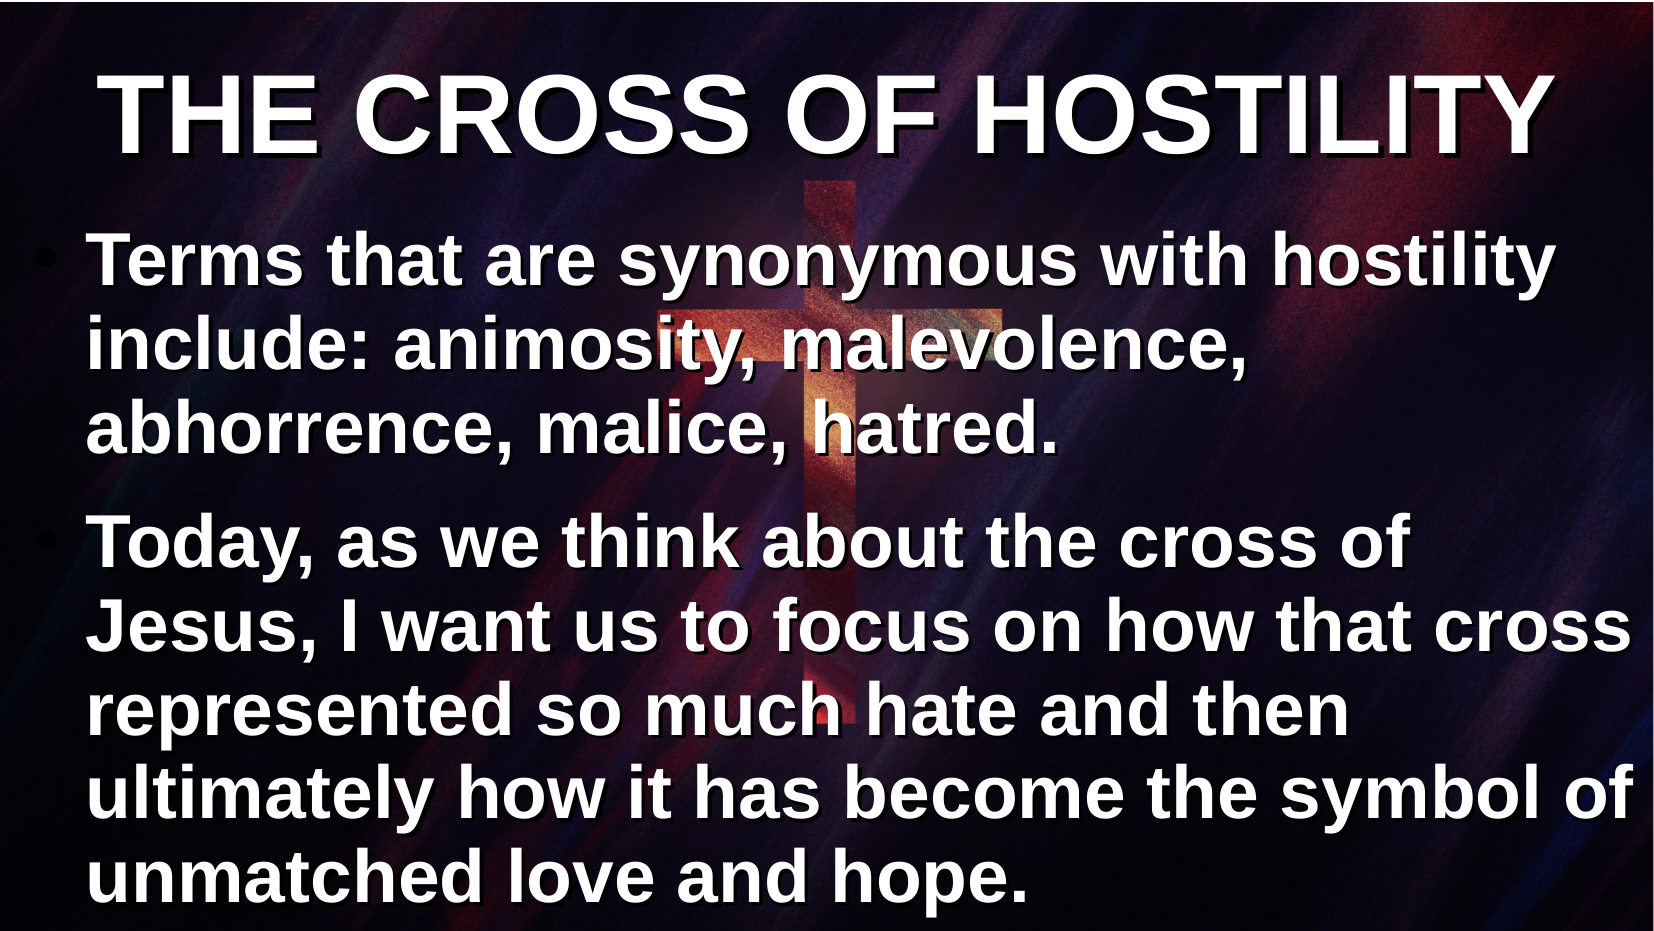

# THE CROSS OF HOSTILITY
Terms that are synonymous with hostility include: animosity, malevolence, abhorrence, malice, hatred.
Today, as we think about the cross of Jesus, I want us to focus on how that cross represented so much hate and then ultimately how it has become the symbol of unmatched love and hope.